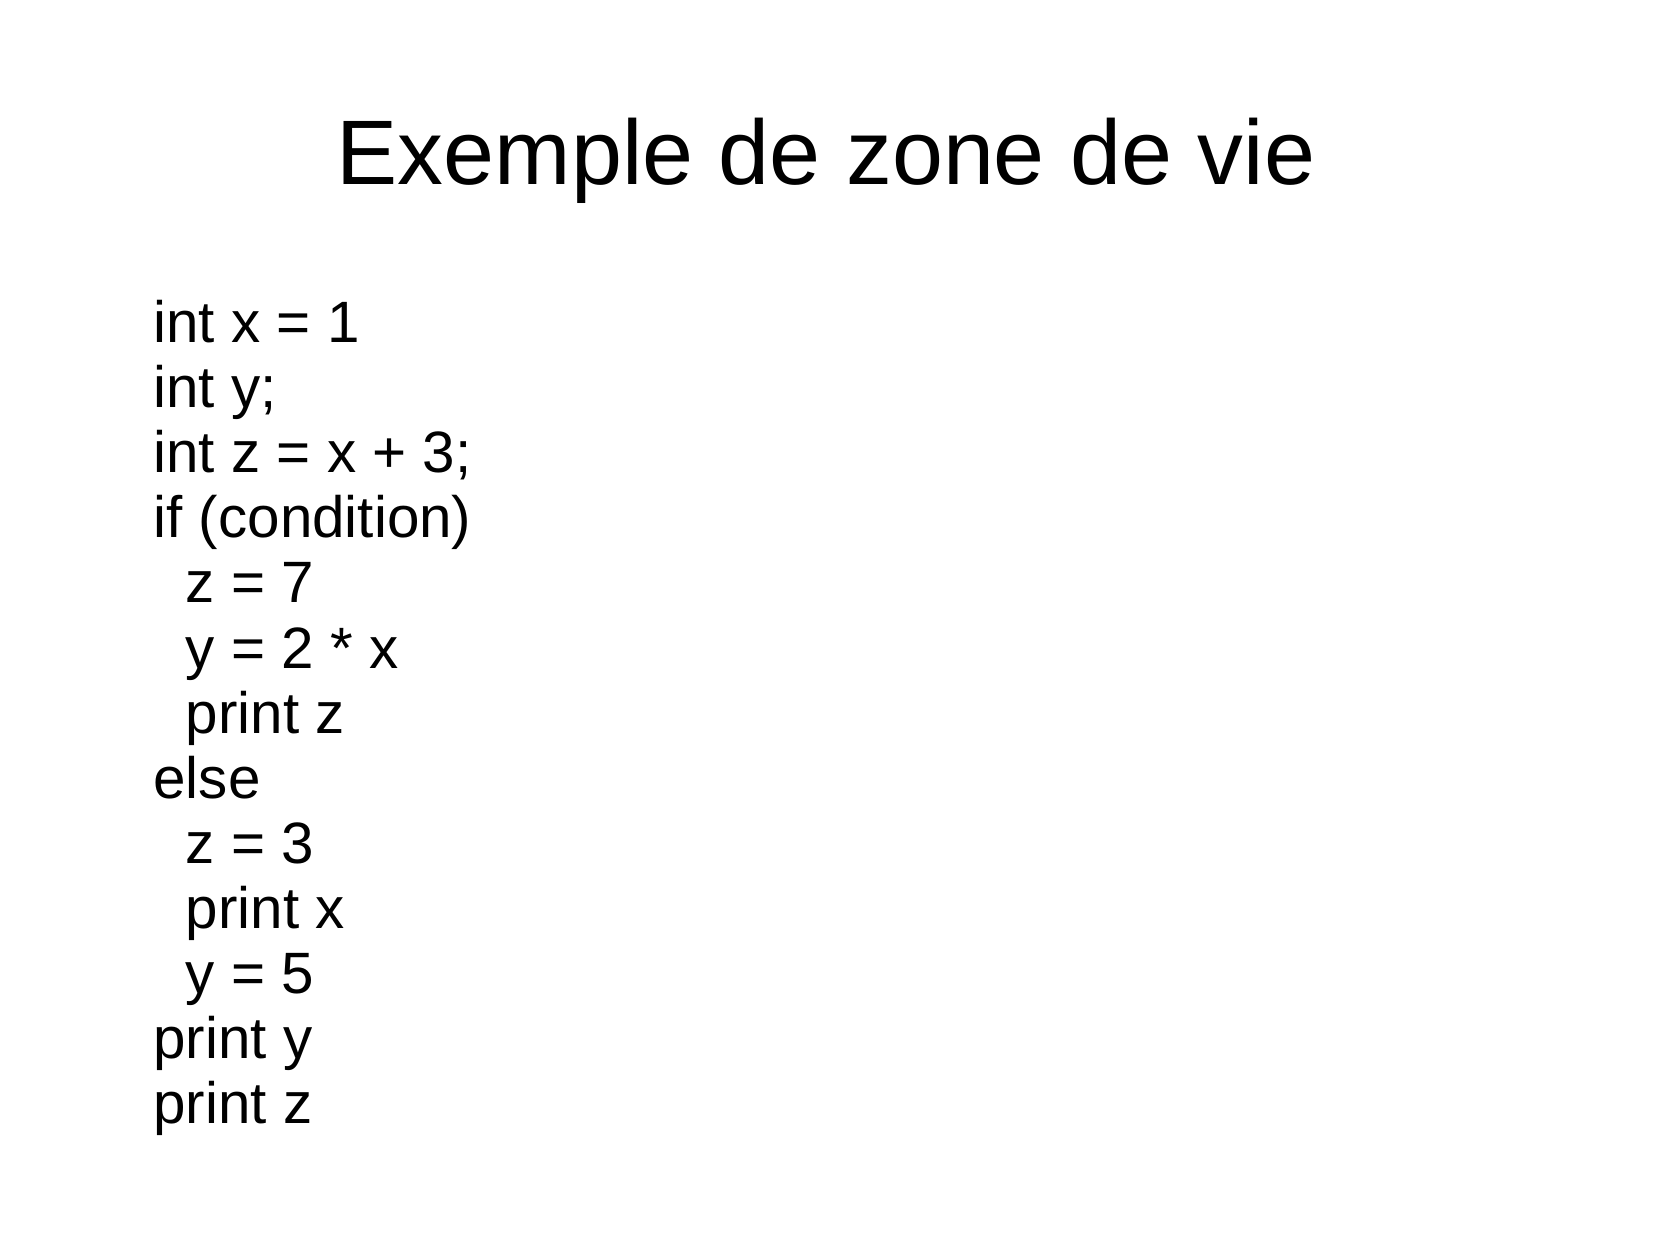

# Exemple de zone de vie
int x = 1
int y;
int z = x + 3;
if (condition)
 z = 7
 y = 2 * x
 print z
else
 z = 3
 print x
 y = 5
print y
print z